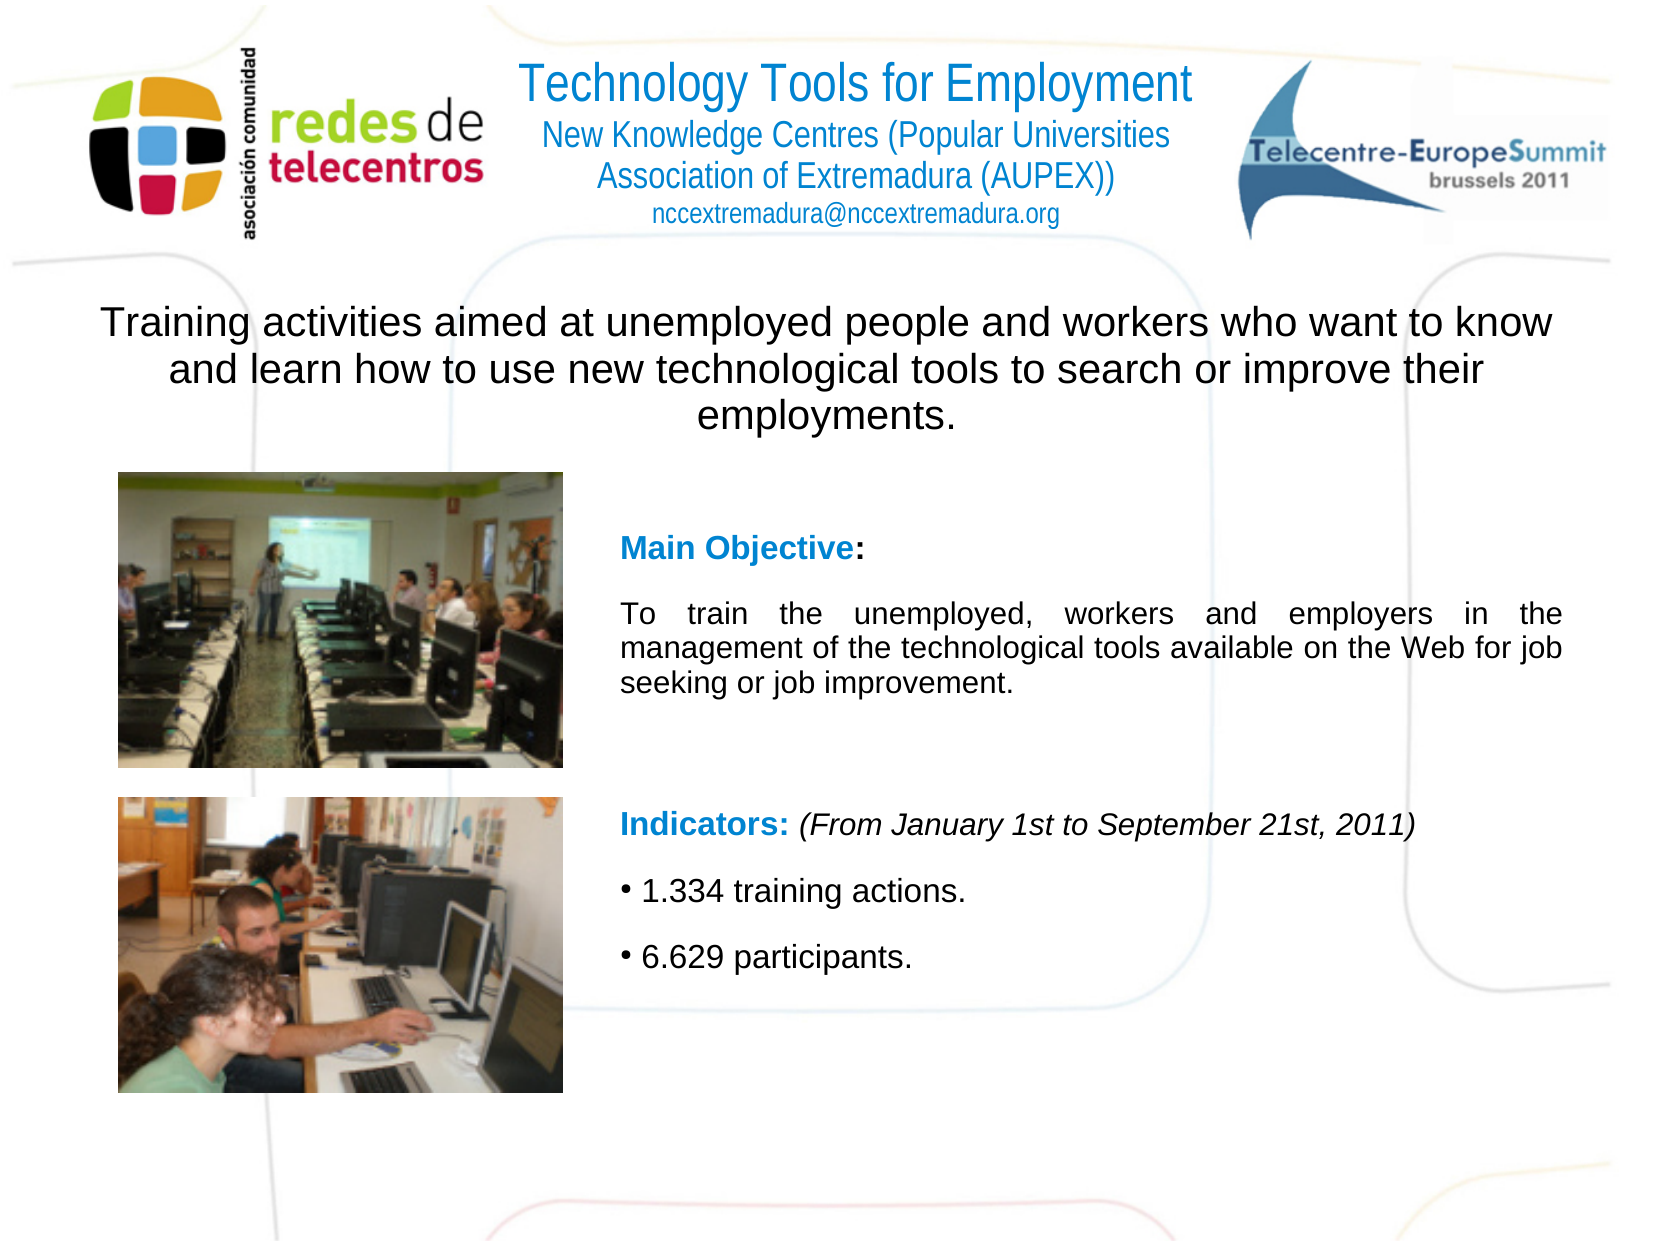

# Technology Tools for Employment New Knowledge Centres (Popular Universities Association of Extremadura (AUPEX)) nccextremadura@nccextremadura.org
Training activities aimed at unemployed people and workers who want to know and learn how to use new technological tools to search or improve their employments.
Main Objective:
To train the unemployed, workers and employers in the management of the technological tools available on the Web for job seeking or job improvement.
Indicators: (From January 1st to September 21st, 2011)
 1.334 training actions.
 6.629 participants.